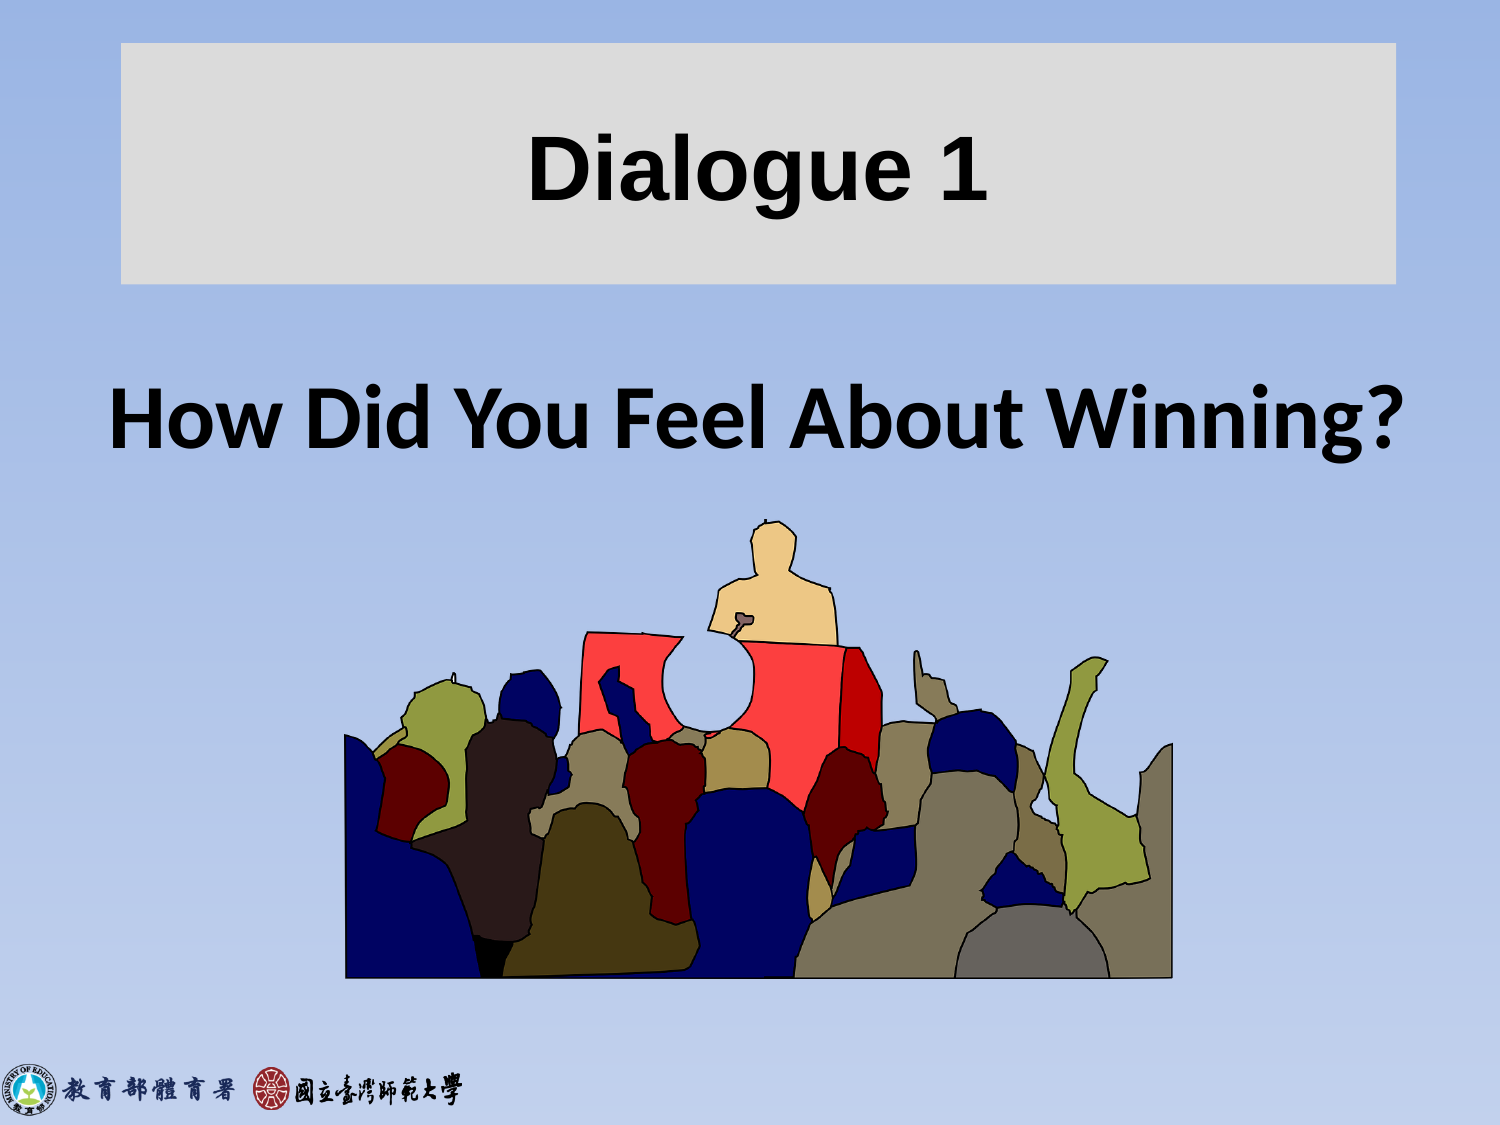

# Dialogue 1
| |
| --- |
How Did You Feel About Winning?